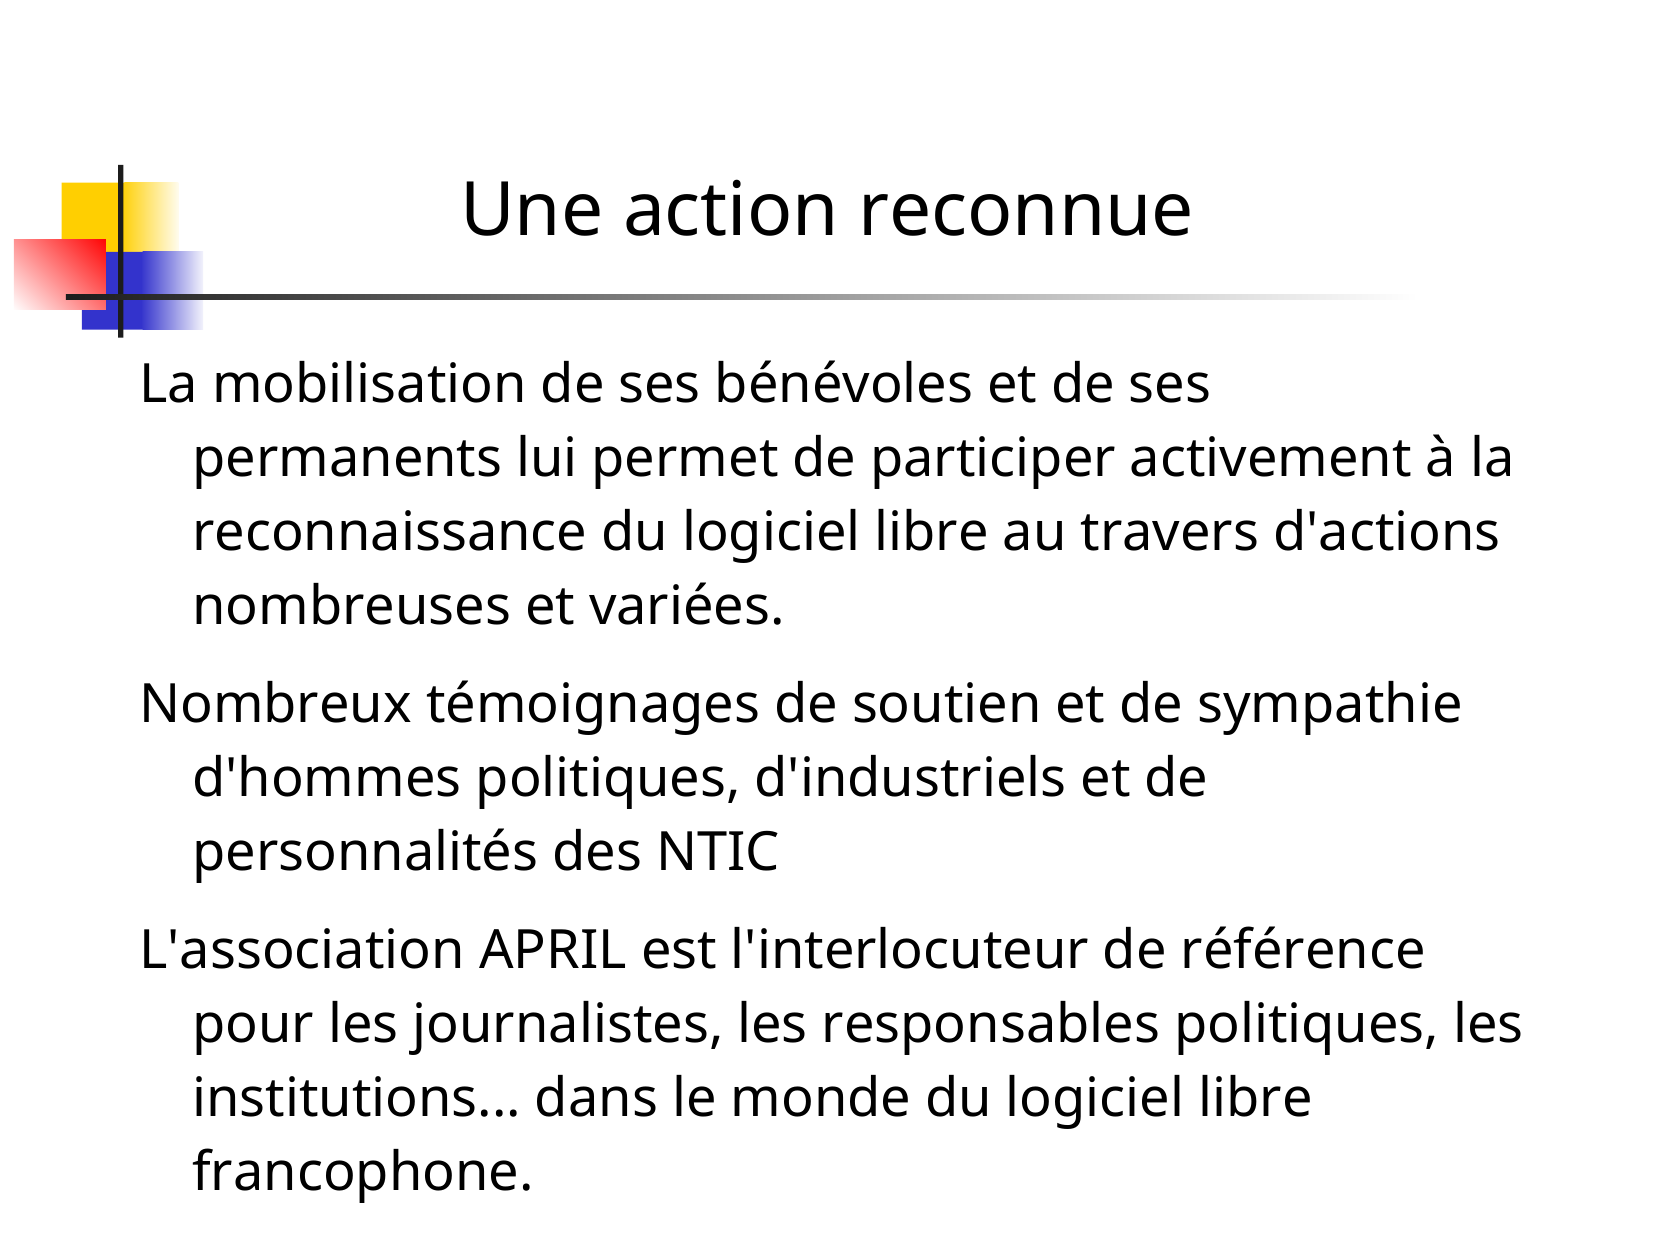

# Une action reconnue
La mobilisation de ses bénévoles et de ses permanents lui permet de participer activement à la reconnaissance du logiciel libre au travers d'actions nombreuses et variées.
Nombreux témoignages de soutien et de sympathie d'hommes politiques, d'industriels et de personnalités des NTIC
L'association APRIL est l'interlocuteur de référence pour les journalistes, les responsables politiques, les institutions... dans le monde du logiciel libre francophone.